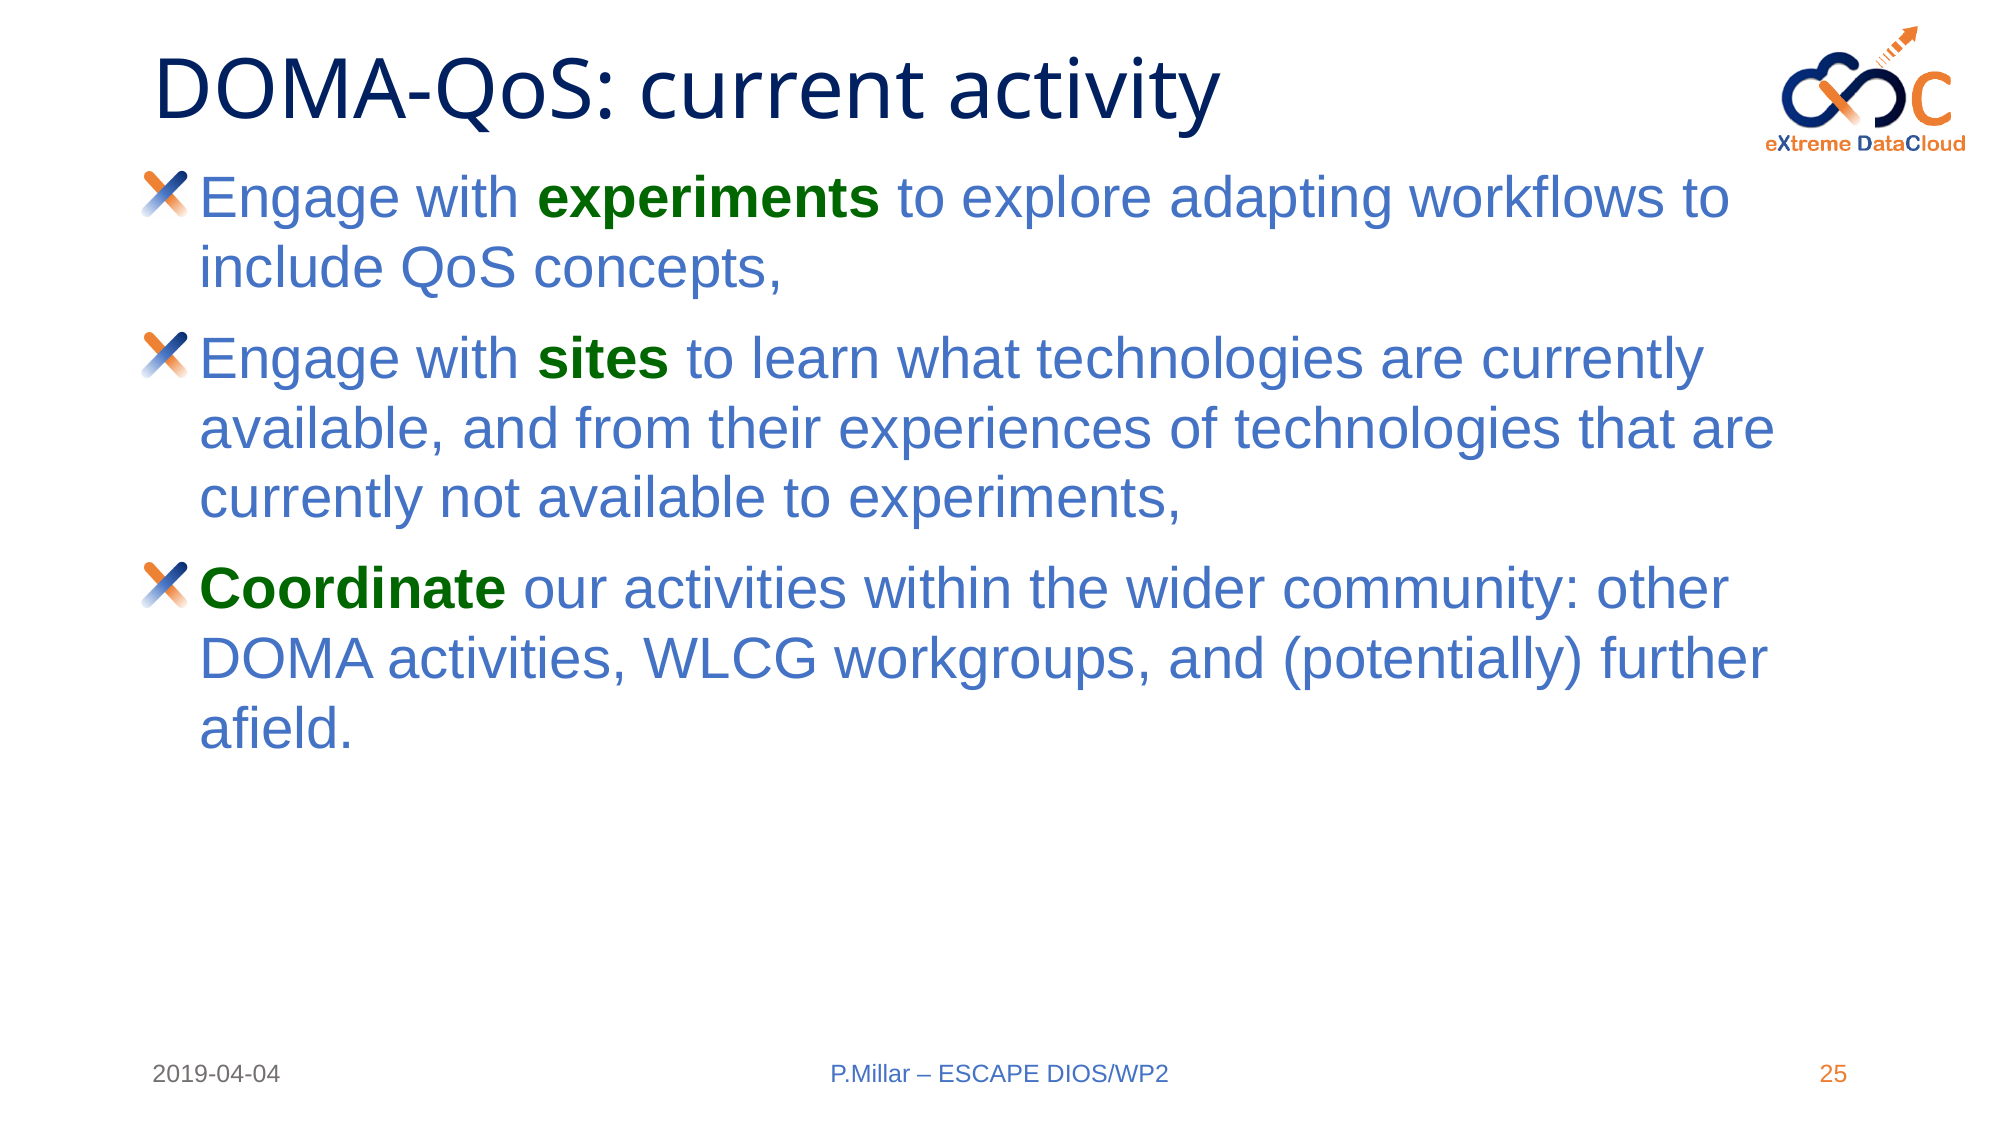

# DOMA-QoS: current activity
Engage with experiments to explore adapting workflows to include QoS concepts,
Engage with sites to learn what technologies are currently available, and from their experiences of technologies that are currently not available to experiments,
Coordinate our activities within the wider community: other DOMA activities, WLCG workgroups, and (potentially) further afield.
2019-04-04
P.Millar – ESCAPE DIOS/WP2